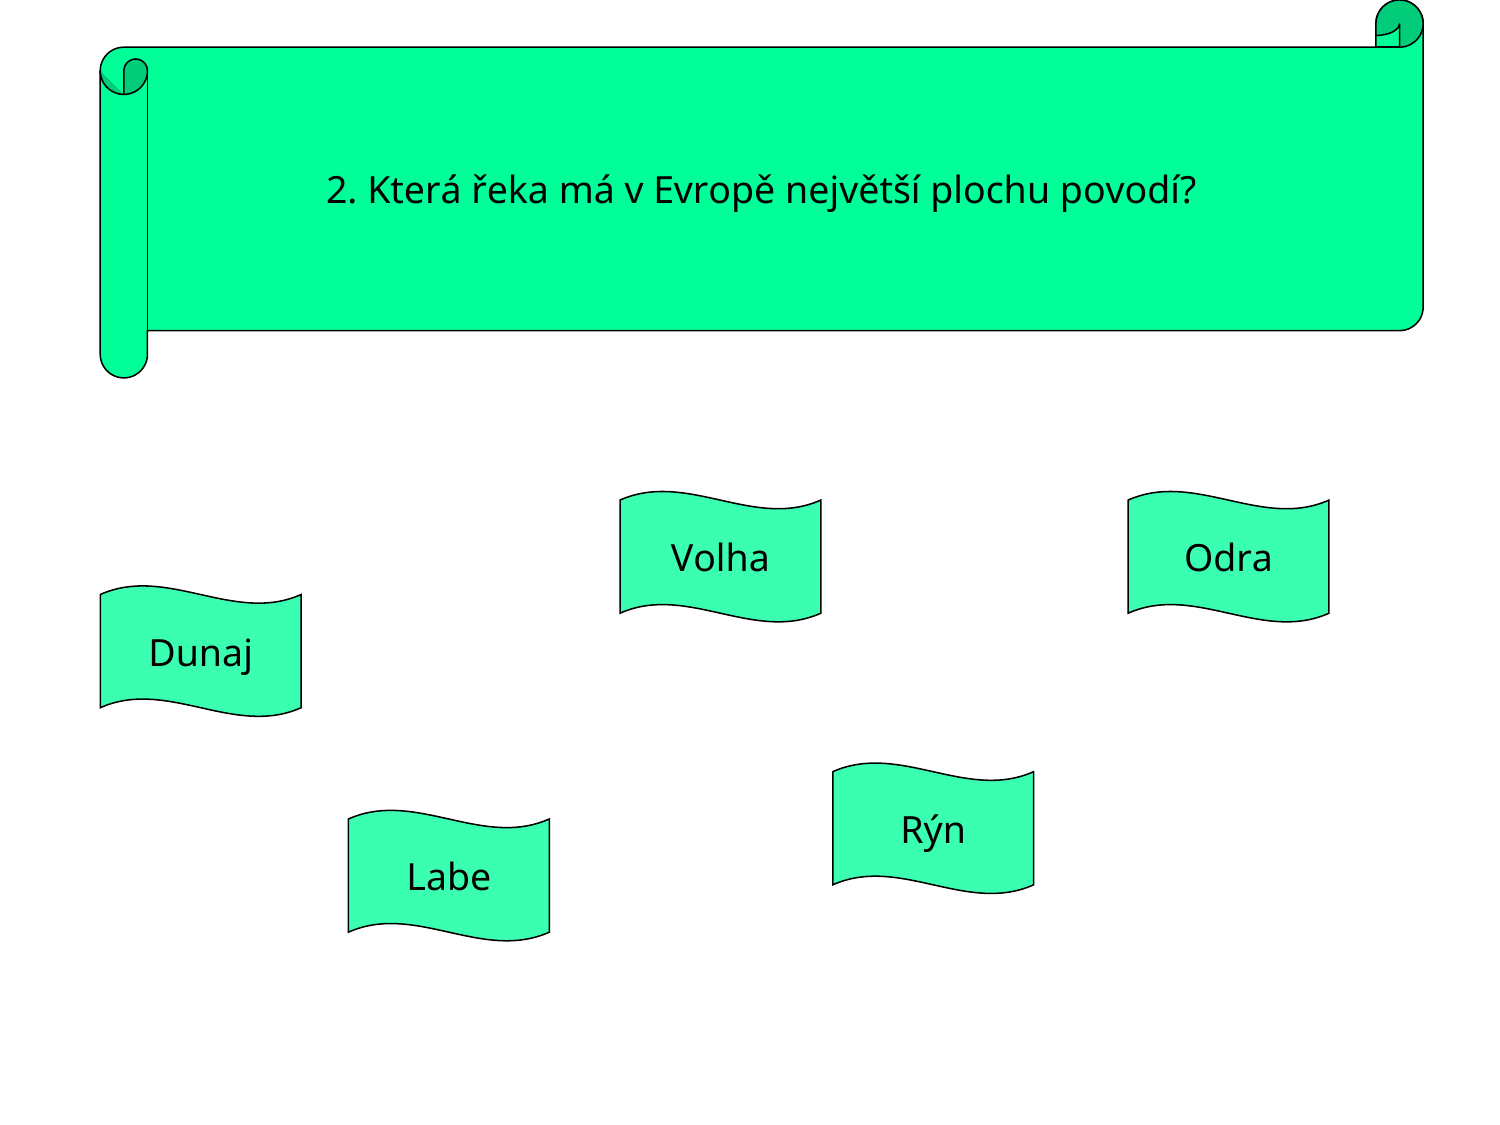

2. Která řeka má v Evropě největší plochu povodí?
Volha
Odra
Dunaj
Rýn
Labe